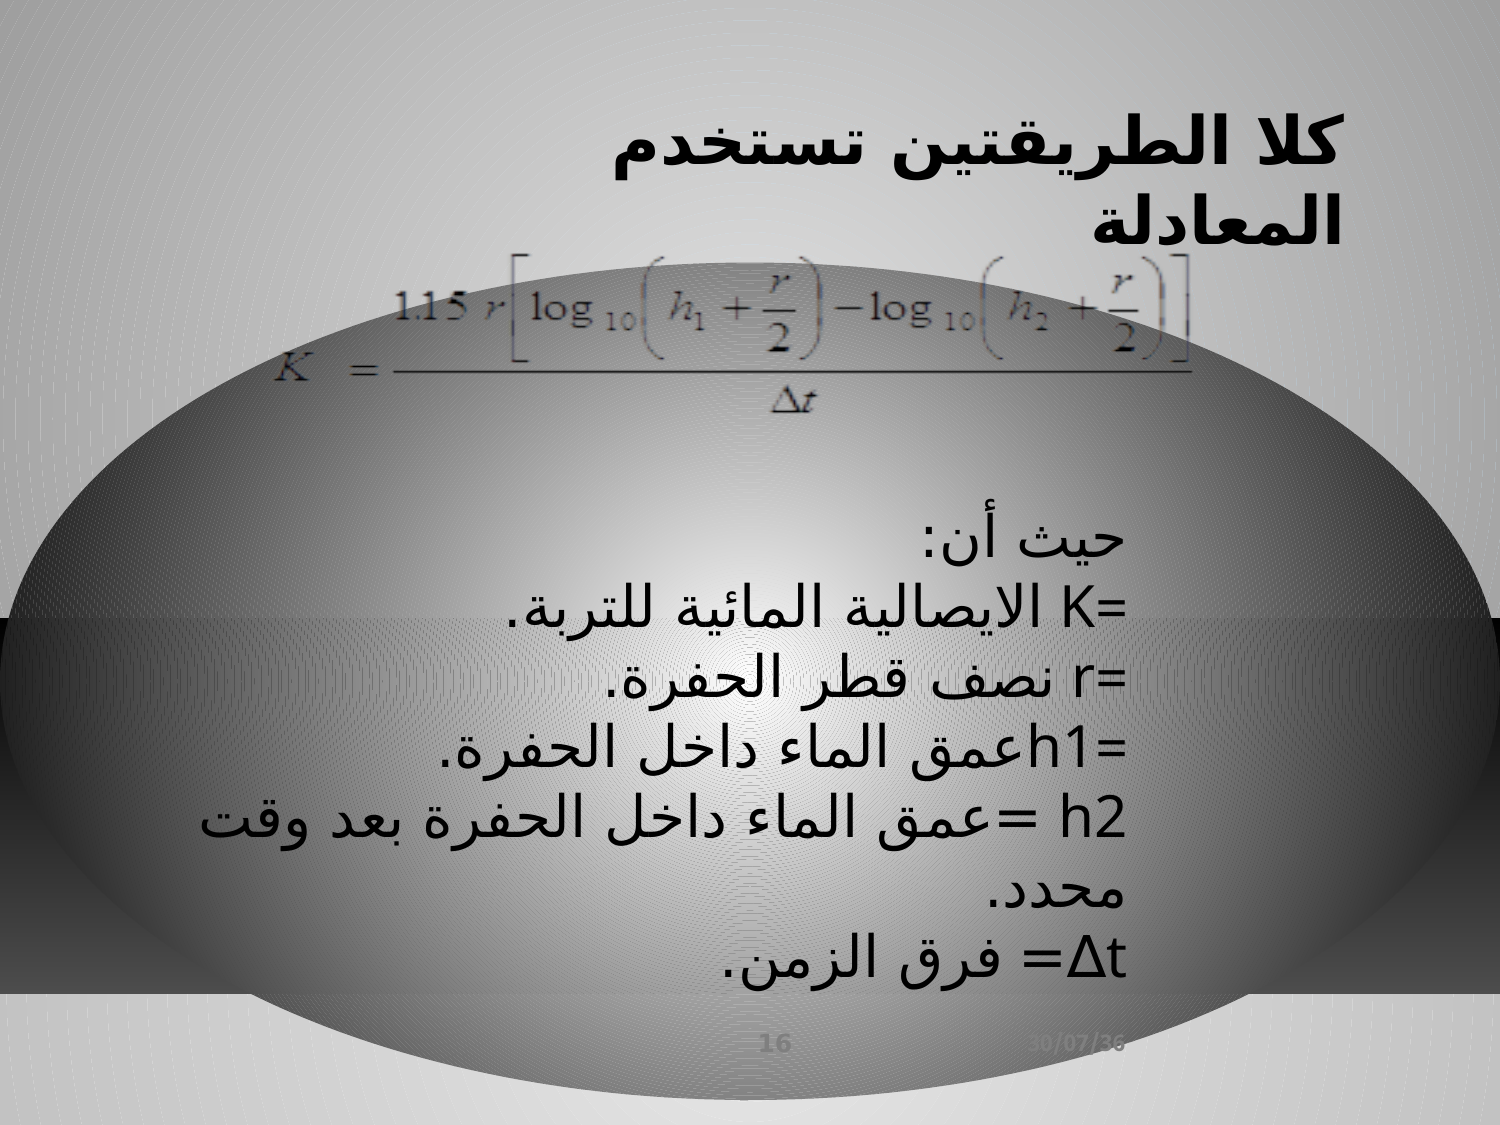

كلا الطريقتين تستخدم المعادلة
حيث أن:
=K الايصالية المائية للتربة.
=r نصف قطر الحفرة.
=h1عمق الماء داخل الحفرة.
h2 =عمق الماء داخل الحفرة بعد وقت محدد.
t∆= فرق الزمن.
30/07/36